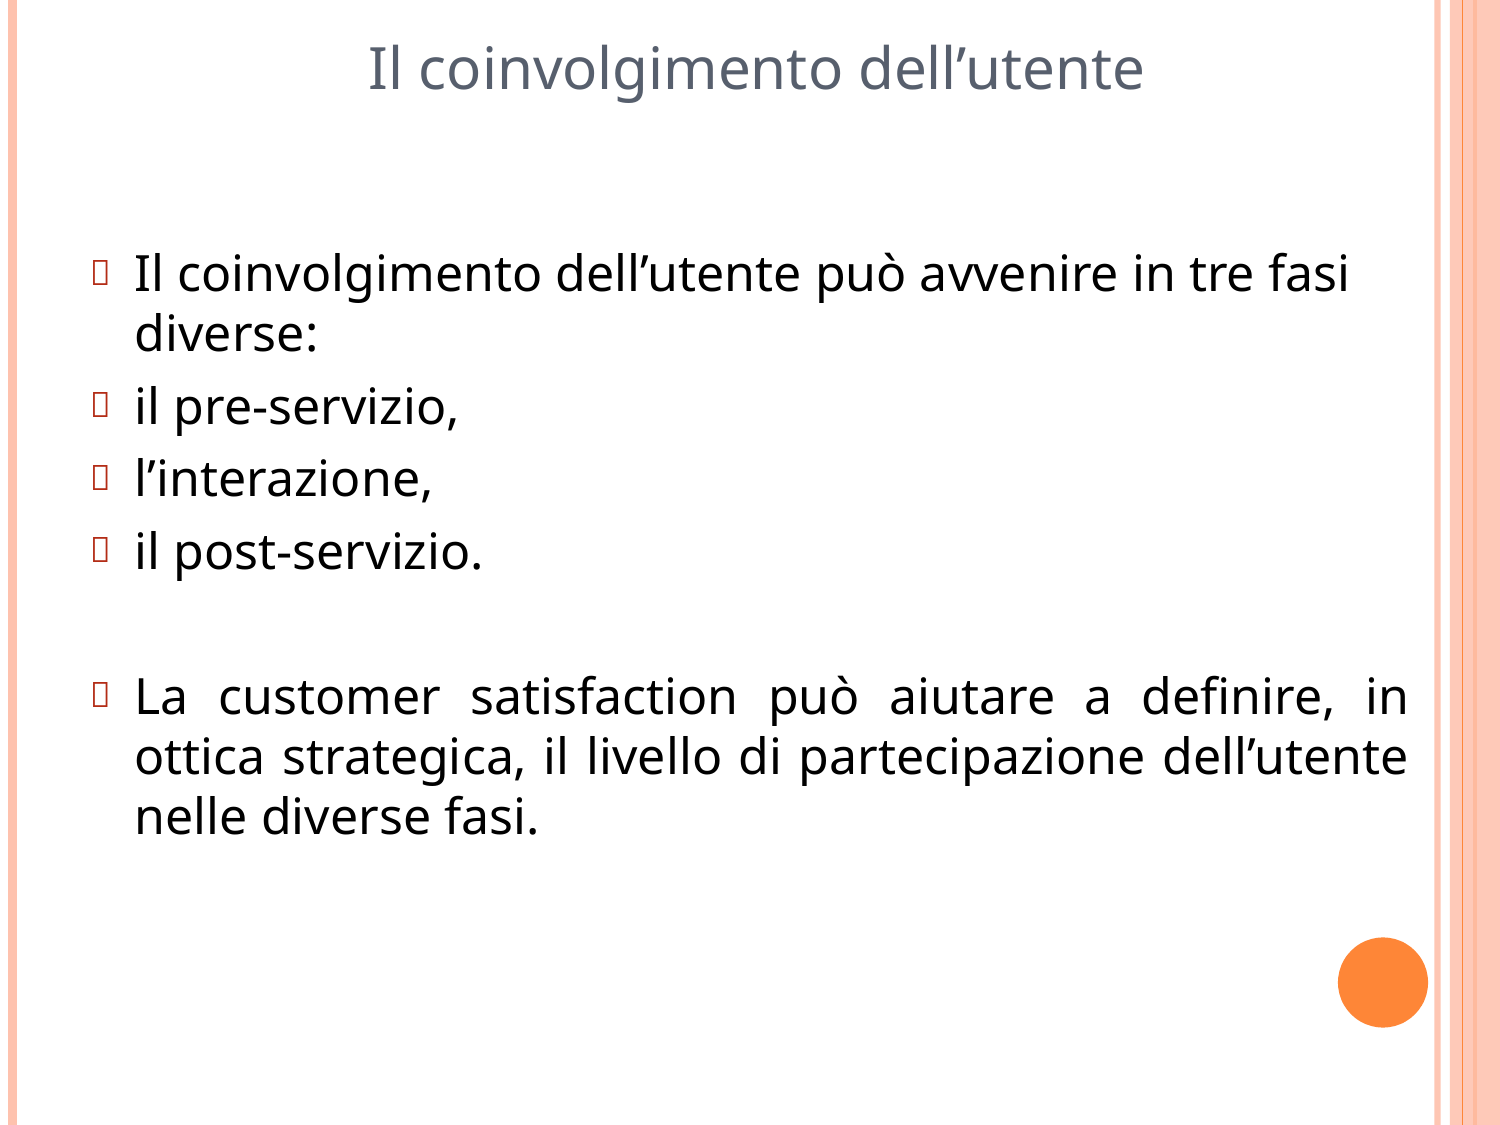

# Il coinvolgimento dell’utente
Il coinvolgimento dell’utente può avvenire in tre fasi diverse:
il pre-servizio,
l’interazione,
il post-servizio.
La customer satisfaction può aiutare a definire, in ottica strategica, il livello di partecipazione dell’utente nelle diverse fasi.